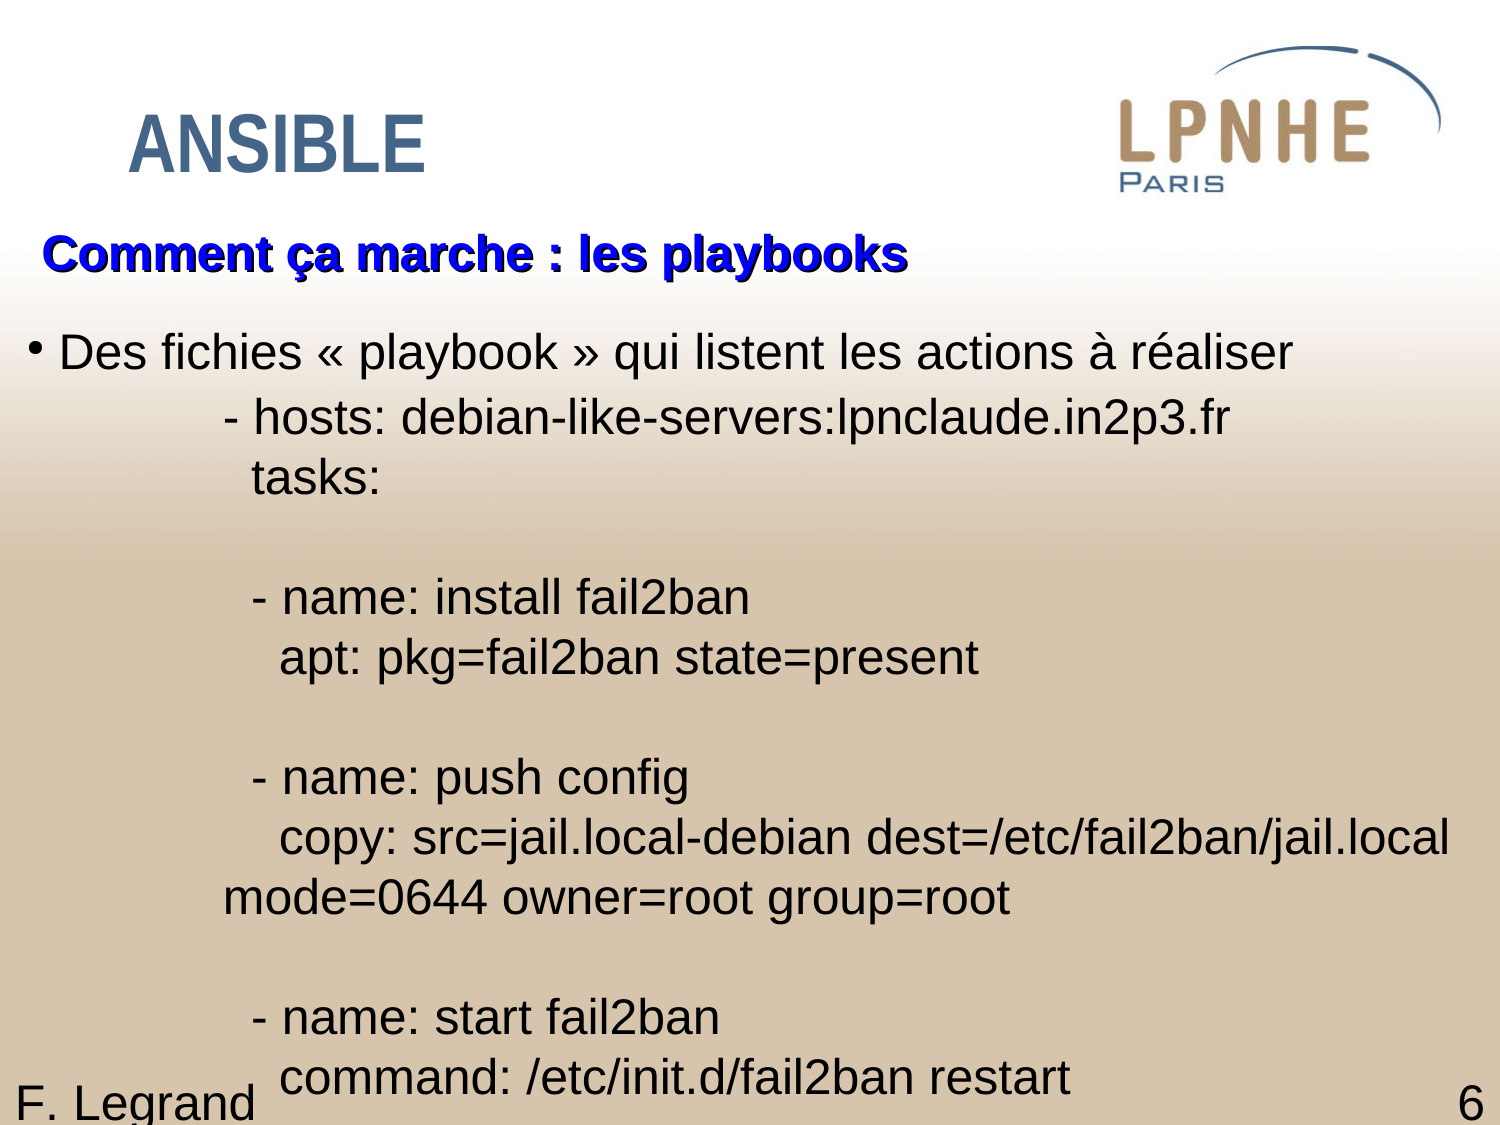

# ANSIBLE
Comment ça marche : les playbooks
 Des fichies « playbook » qui listent les actions à réaliser
- hosts: debian-like-servers:lpnclaude.in2p3.fr
 tasks:
 - name: install fail2ban
 apt: pkg=fail2ban state=present
 - name: push config
 copy: src=jail.local-debian dest=/etc/fail2ban/jail.local mode=0644 owner=root group=root
 - name: start fail2ban
 command: /etc/init.d/fail2ban restart
6